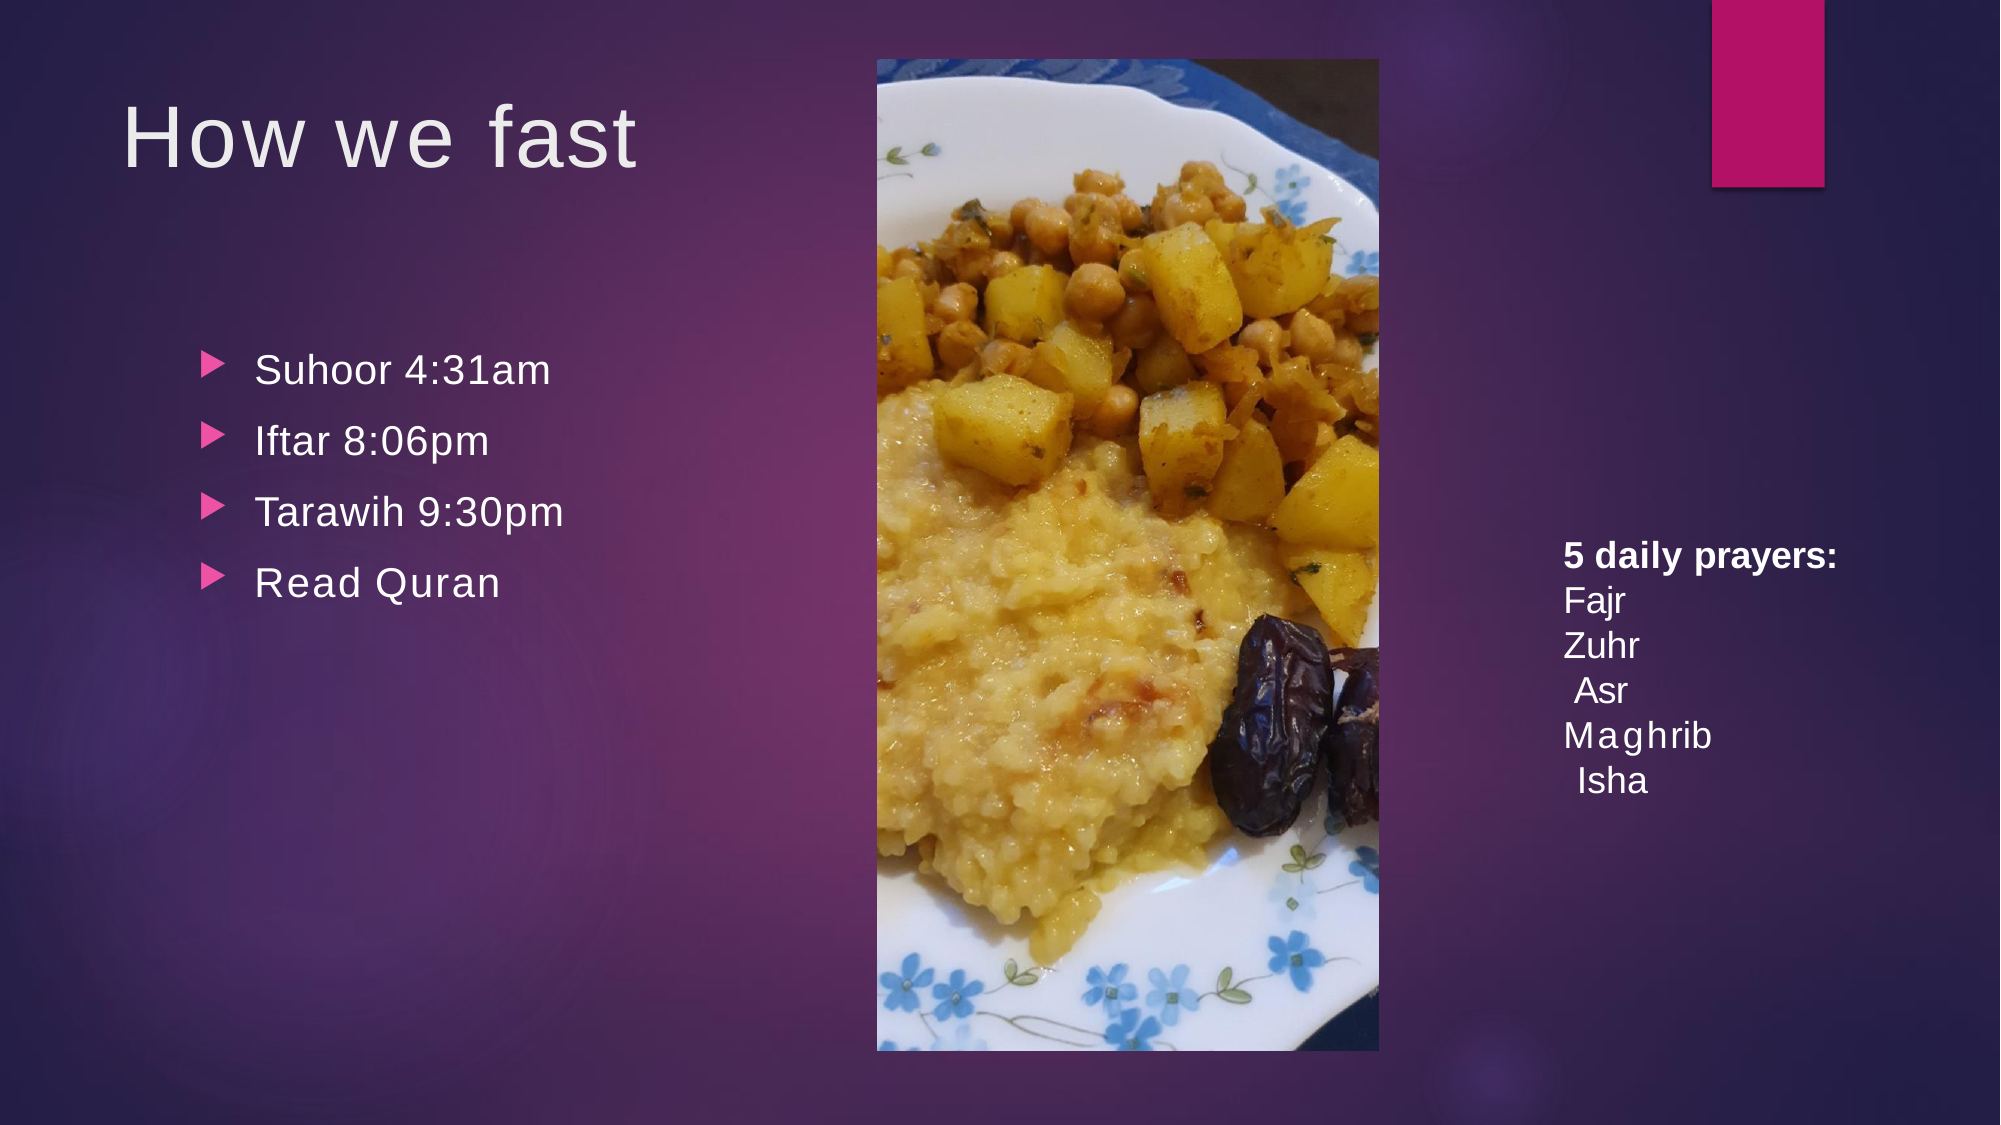

# How we fast
Suhoor 4:31am
Iftar 8:06pm
Tarawih 9:30pm
Read Quran
5 daily prayers:
Fajr Zuhr Asr
Maghrib Isha